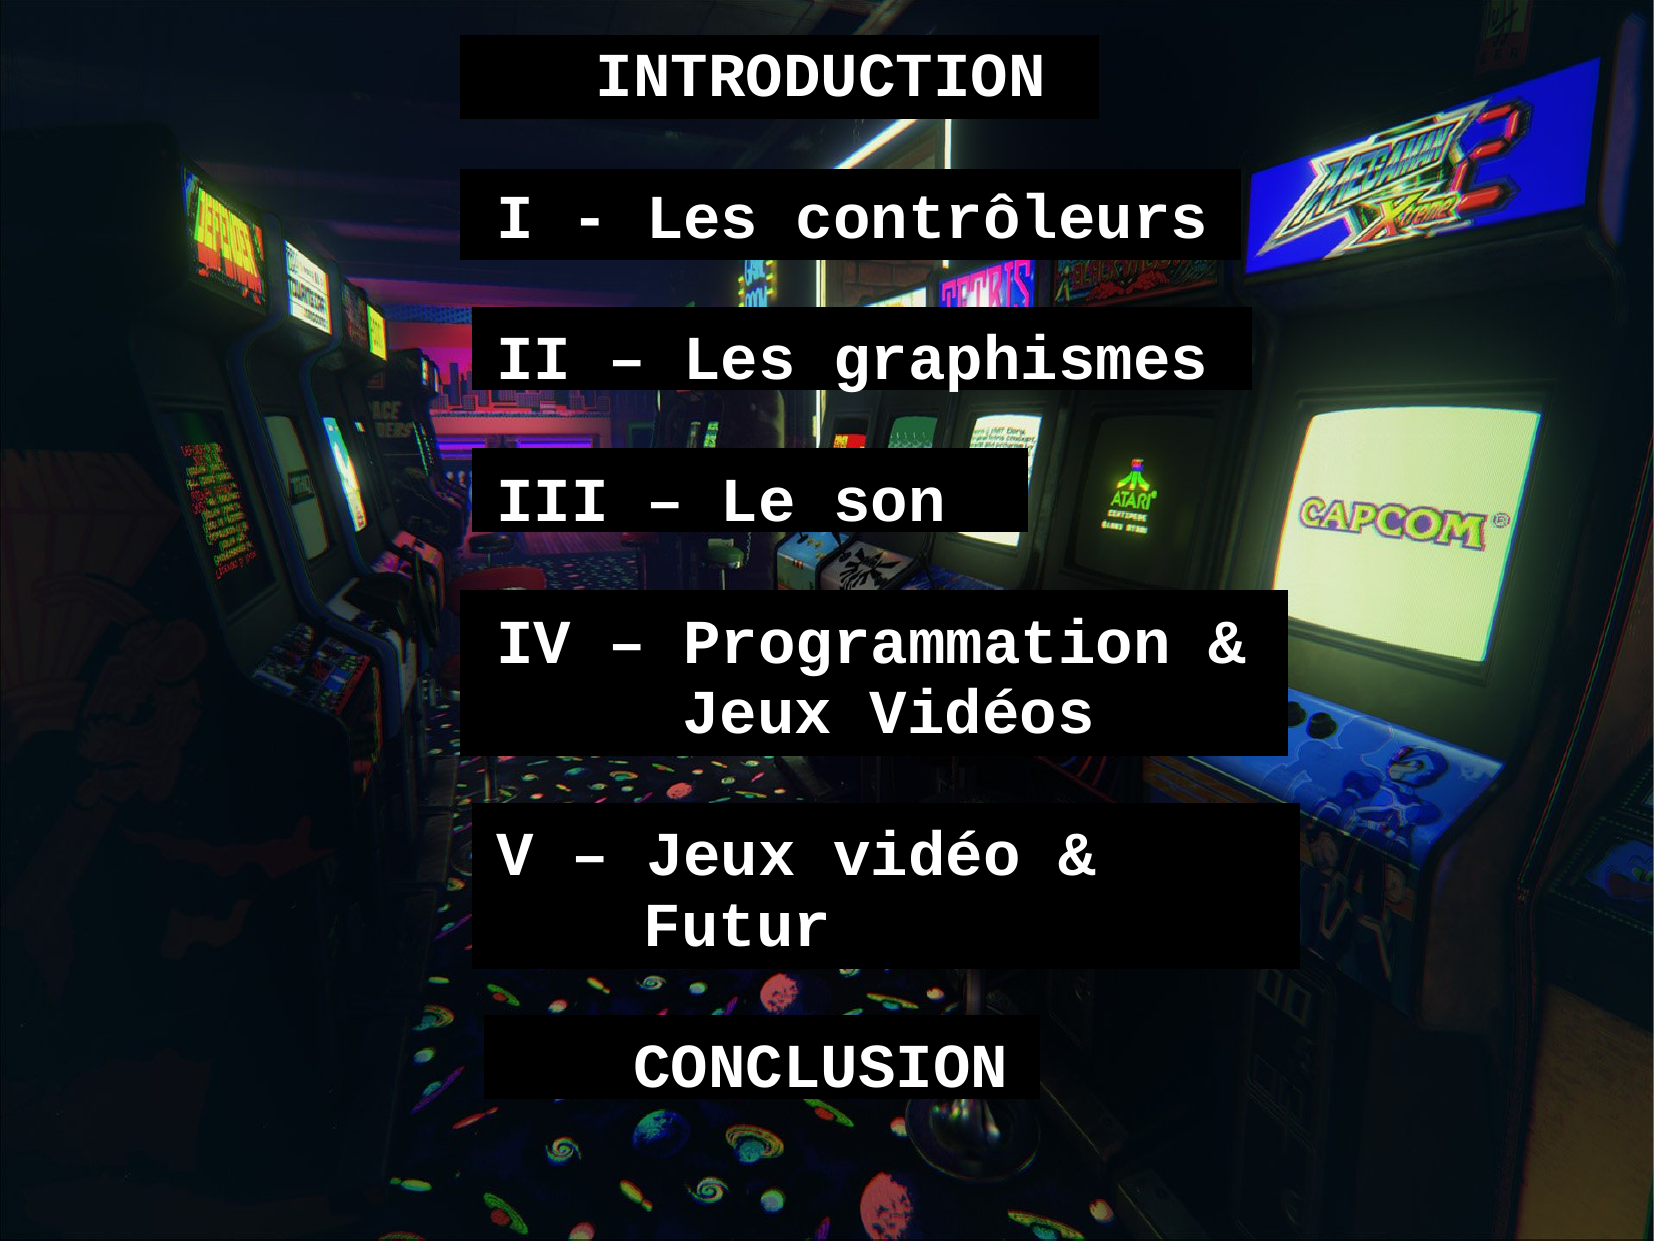

INTRODUCTION
			I - Les contrôleurs
			II – Les graphismes
			III – Le son
			IV – Programmation & 					 Jeux Vidéos
			V – Jeux vidéo &
					Futur
CONCLUSION